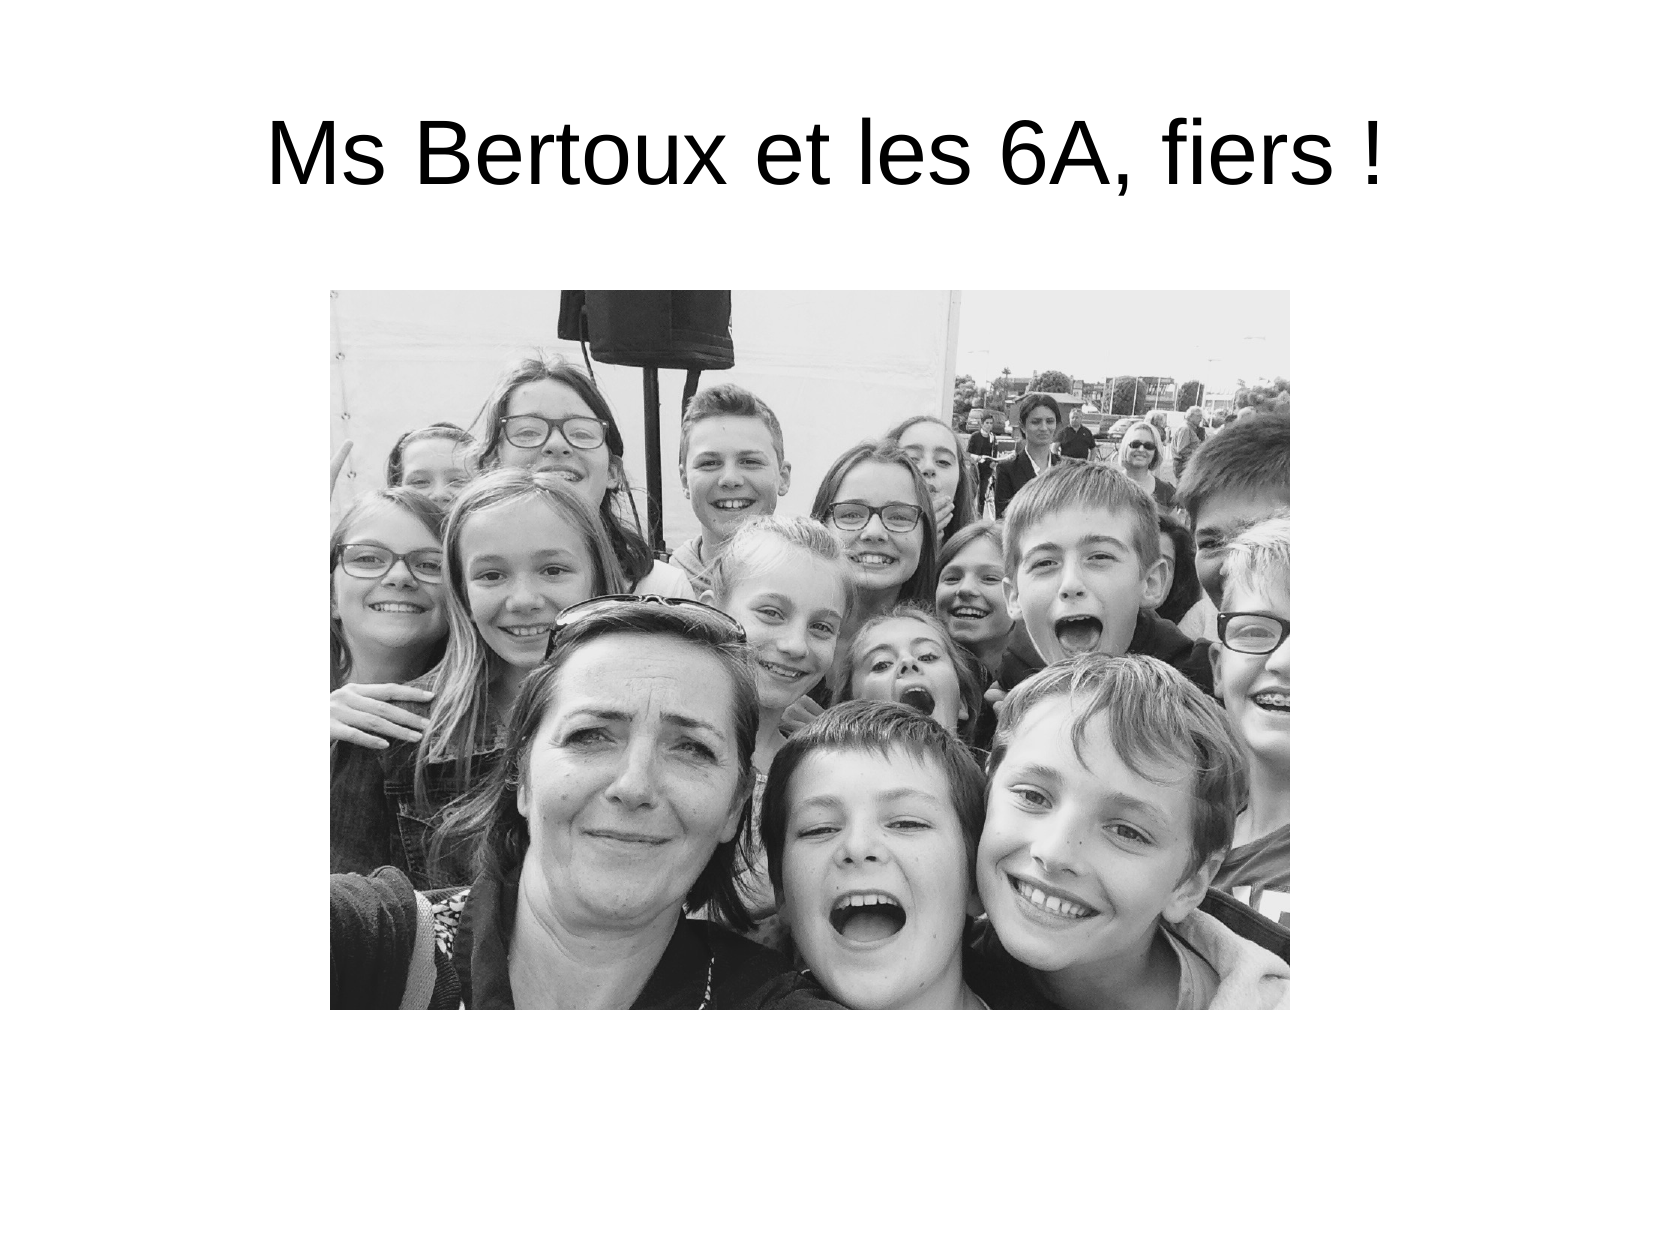

# Ms Bertoux et les 6A, fiers !